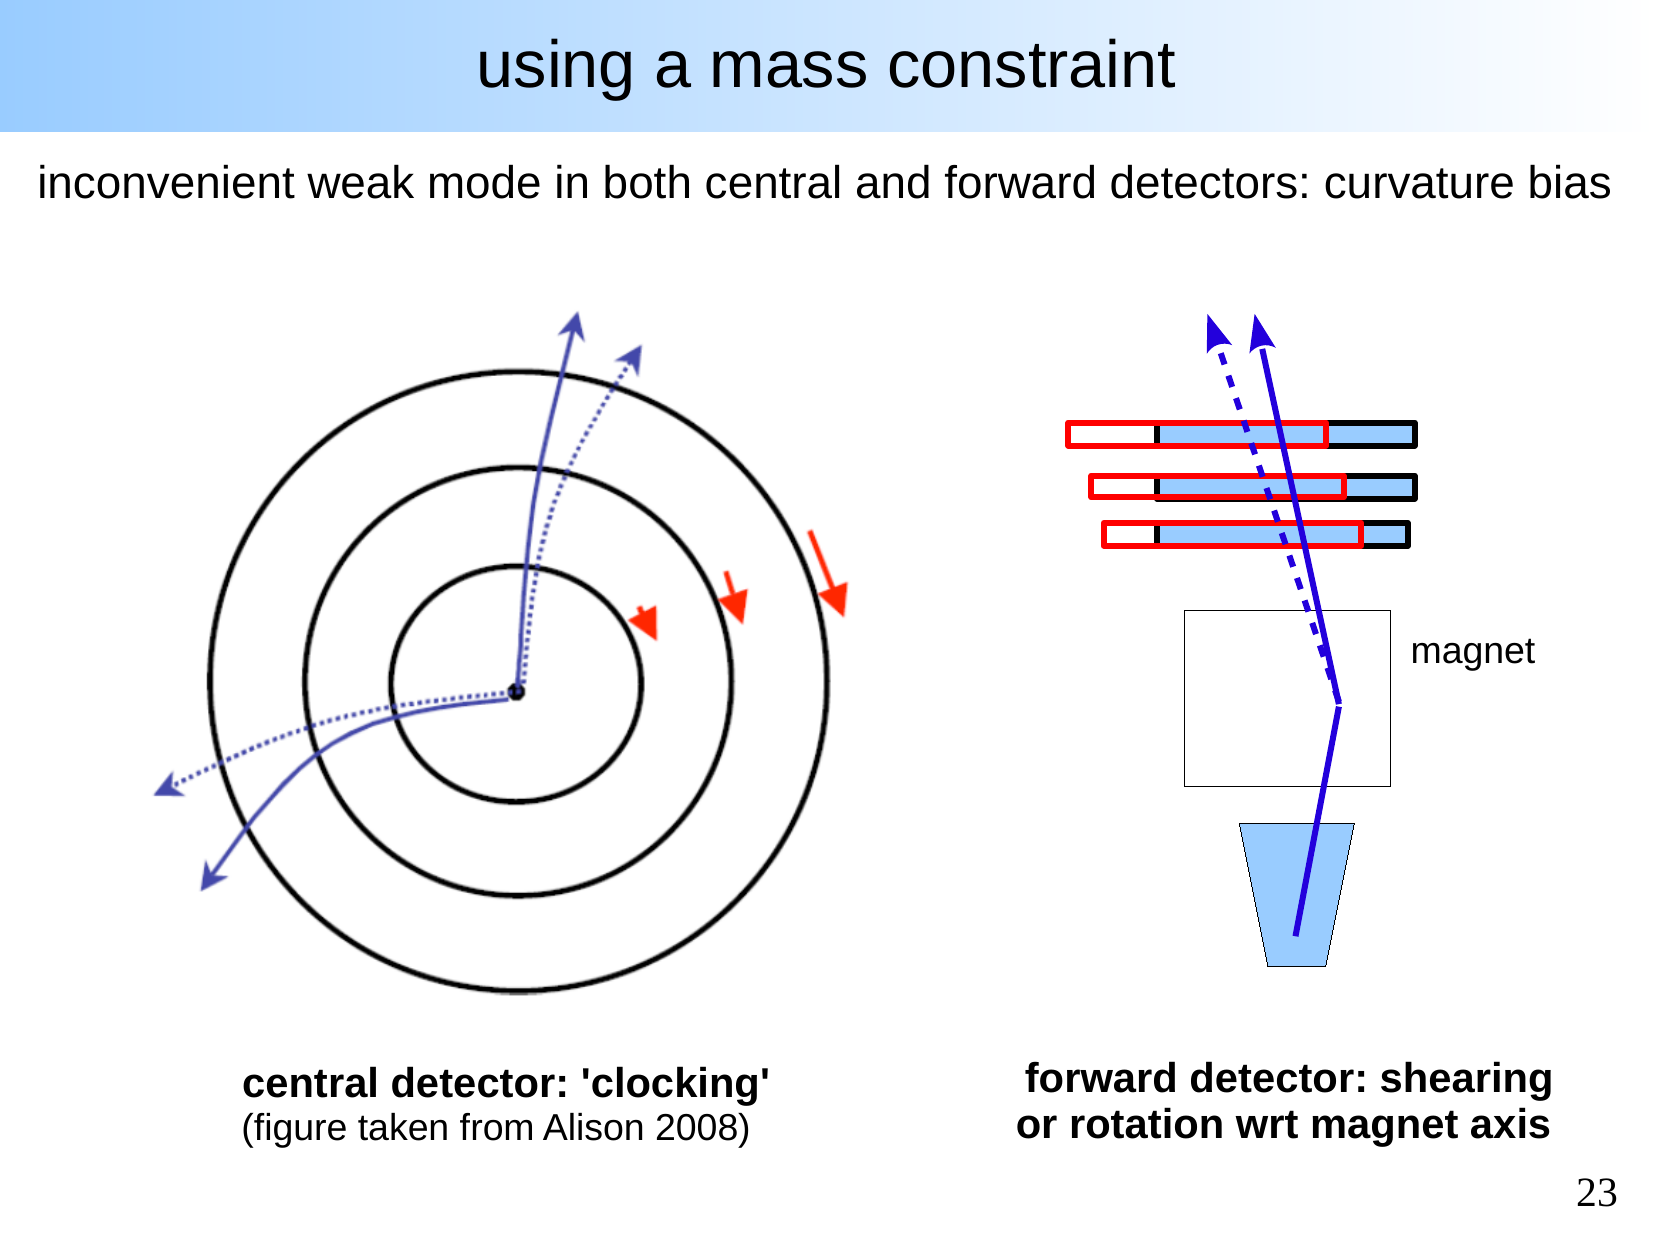

# using a mass constraint
inconvenient weak mode in both central and forward detectors: curvature bias
magnet
forward detector: shearing
or rotation wrt magnet axis
central detector: 'clocking'
(figure taken from Alison 2008)
23